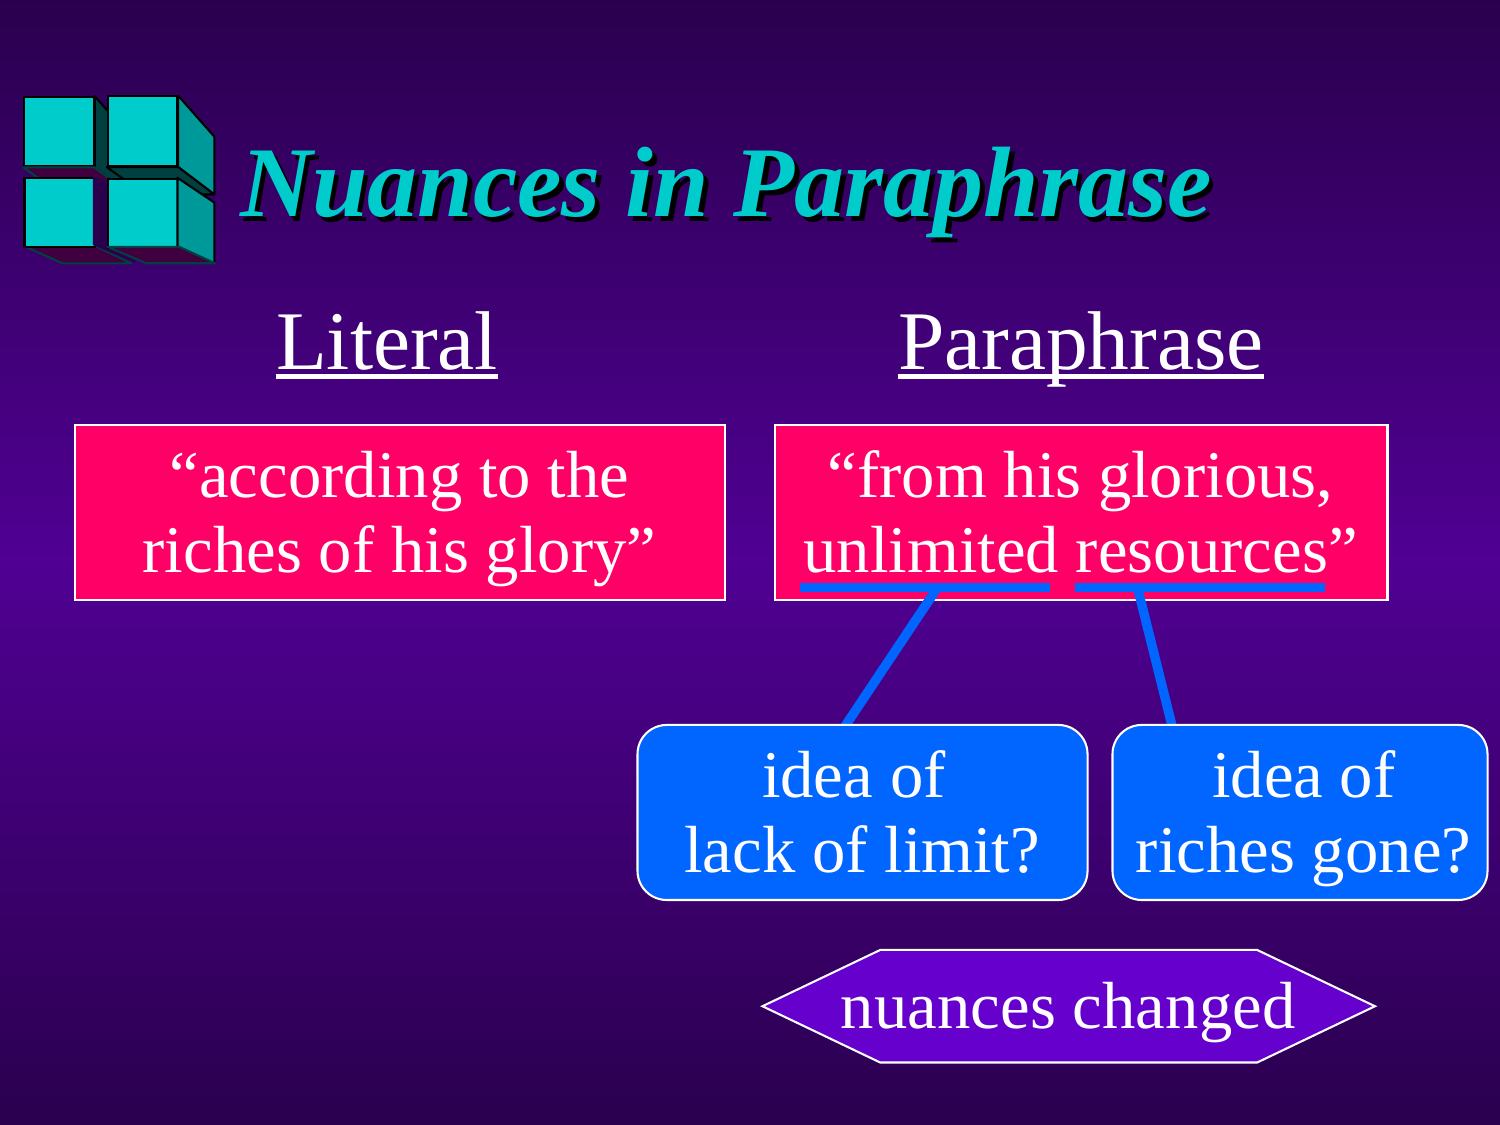

# Nuances in Paraphrase
Literal
Paraphrase
“from his glorious,
unlimited resources”
“according to the
riches of his glory”
idea of
lack of limit?
idea of
riches gone?
nuances changed